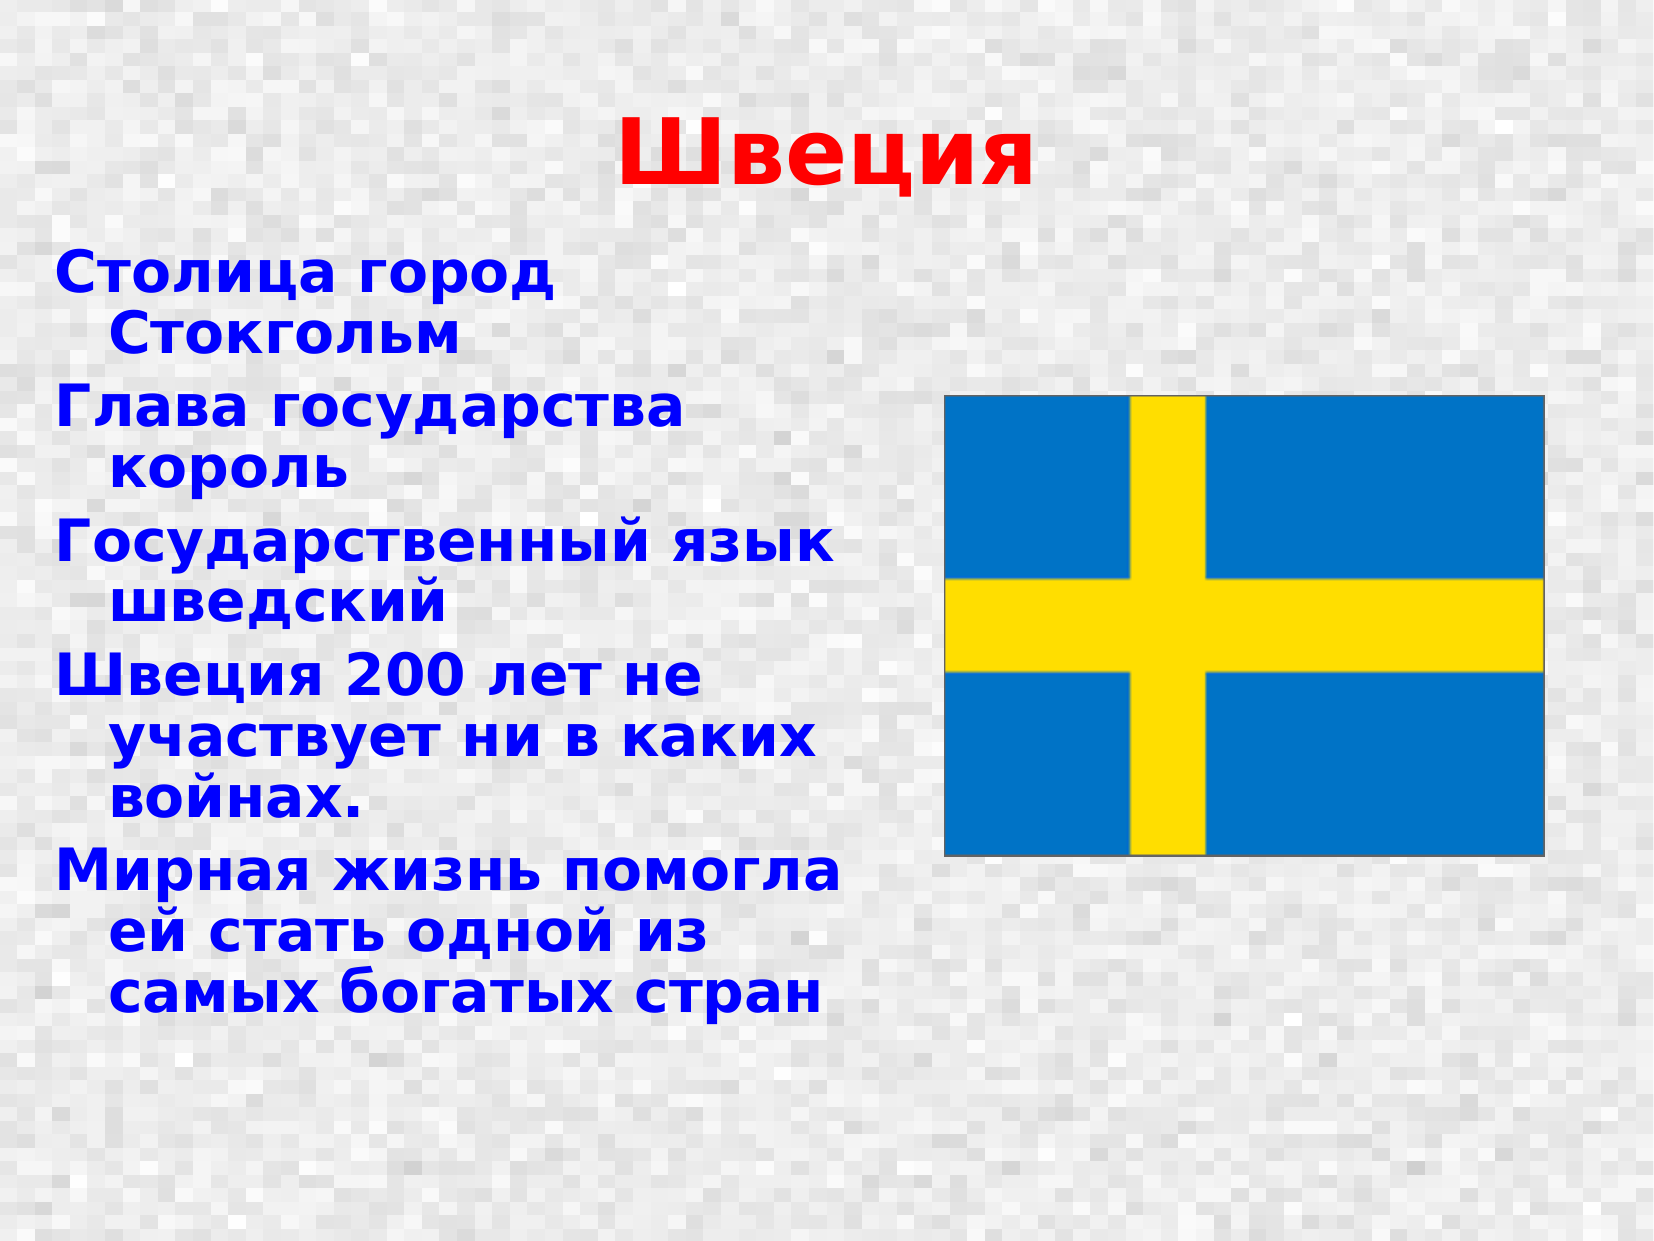

# Швеция
Столица город Стокгольм
Глава государства король
Государственный язык шведский
Швеция 200 лет не участвует ни в каких войнах.
Мирная жизнь помогла ей стать одной из самых богатых стран